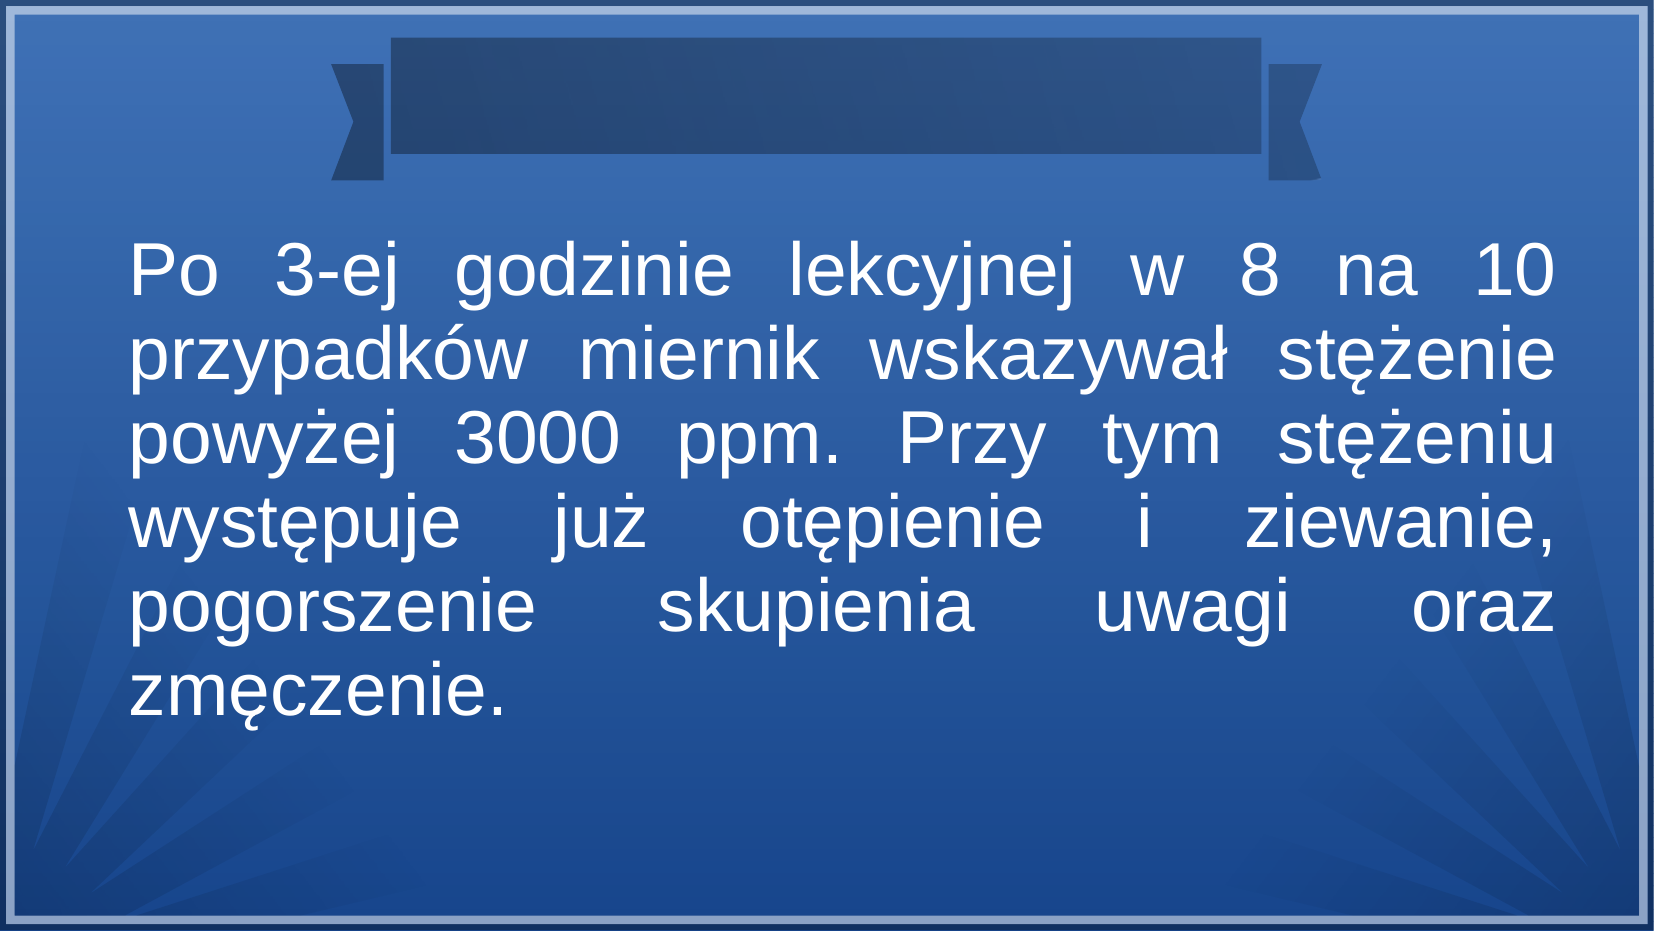

#
Po 3-ej godzinie lekcyjnej w 8 na 10 przypadków miernik wskazywał stężenie powyżej 3000 ppm. Przy tym stężeniu występuje już otępienie i ziewanie, pogorszenie skupienia uwagi oraz zmęczenie.